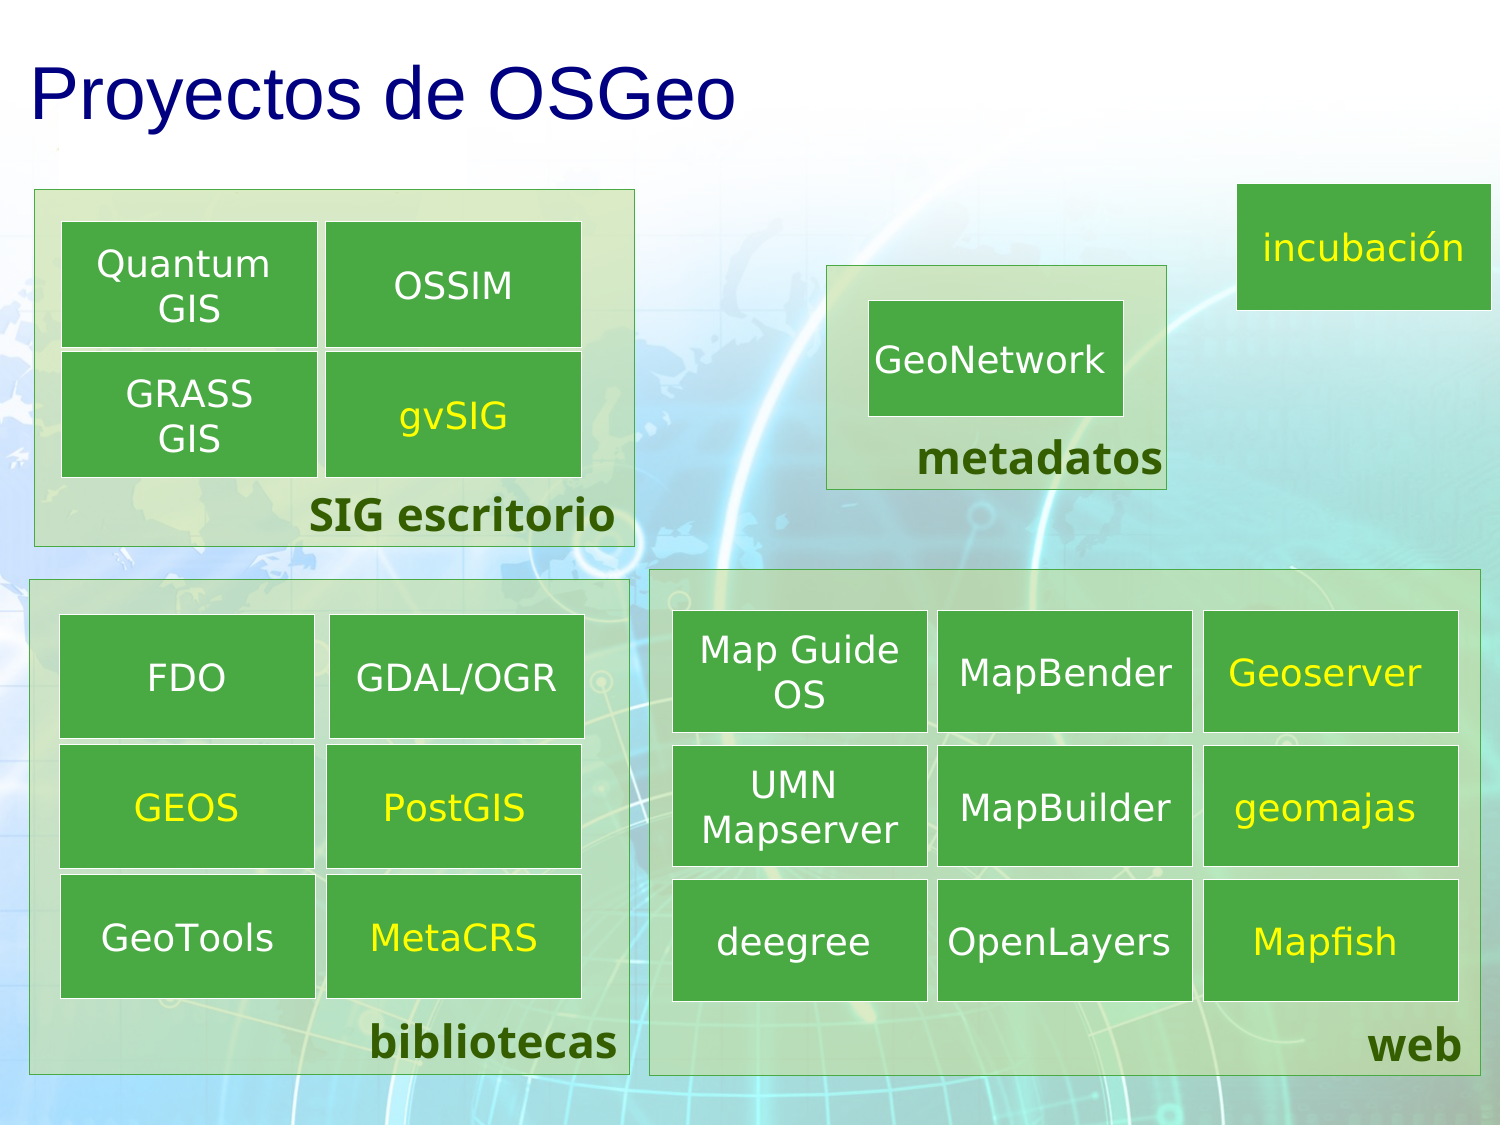

# Proyectos de OSGeo
incubación
Quantum
GIS
OSSIM
GRASS
GIS
gvSIG
SIG escritorio
GeoNetwork
metadatos
Map Guide
OS
MapBender
Geoserver
UMN
Mapserver
MapBuilder
geomajas
deegree
OpenLayers
Mapfish
web
FDO
GDAL/OGR
GEOS
PostGIS
GeoTools
MetaCRS
bibliotecas